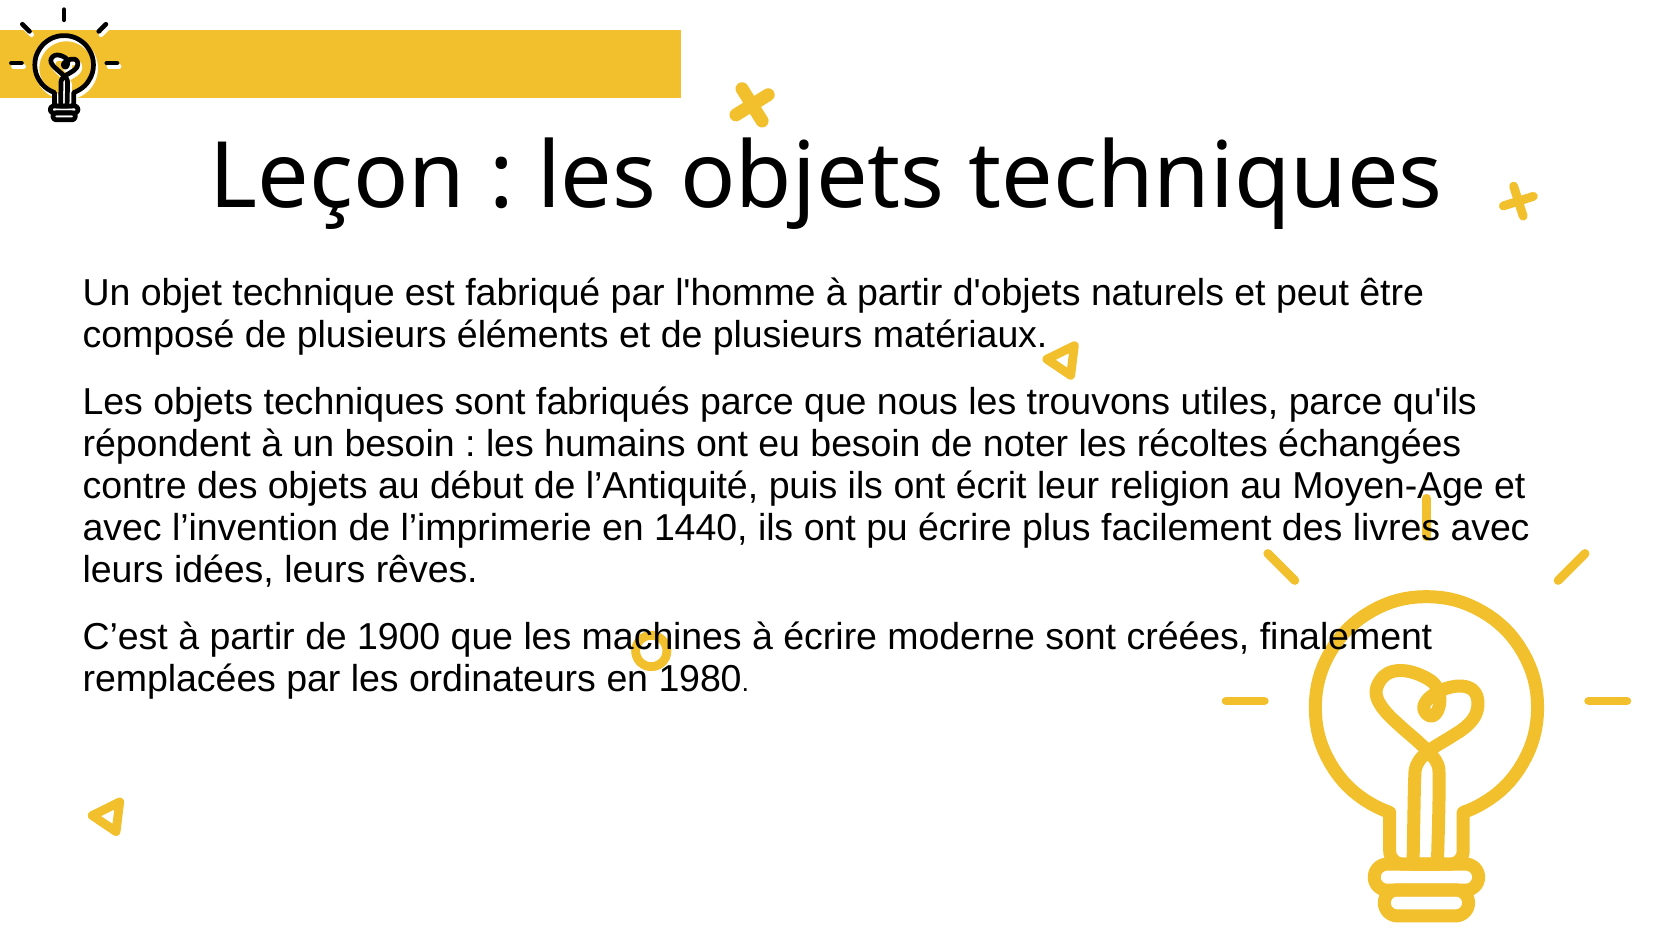

# Leçon : les objets techniques
Un objet technique est fabriqué par l'homme à partir d'objets naturels et peut être composé de plusieurs éléments et de plusieurs matériaux.
Les objets techniques sont fabriqués parce que nous les trouvons utiles, parce qu'ils répondent à un besoin : les humains ont eu besoin de noter les récoltes échangées contre des objets au début de l’Antiquité, puis ils ont écrit leur religion au Moyen-Age et avec l’invention de l’imprimerie en 1440, ils ont pu écrire plus facilement des livres avec leurs idées, leurs rêves.
C’est à partir de 1900 que les machines à écrire moderne sont créées, finalement remplacées par les ordinateurs en 1980.